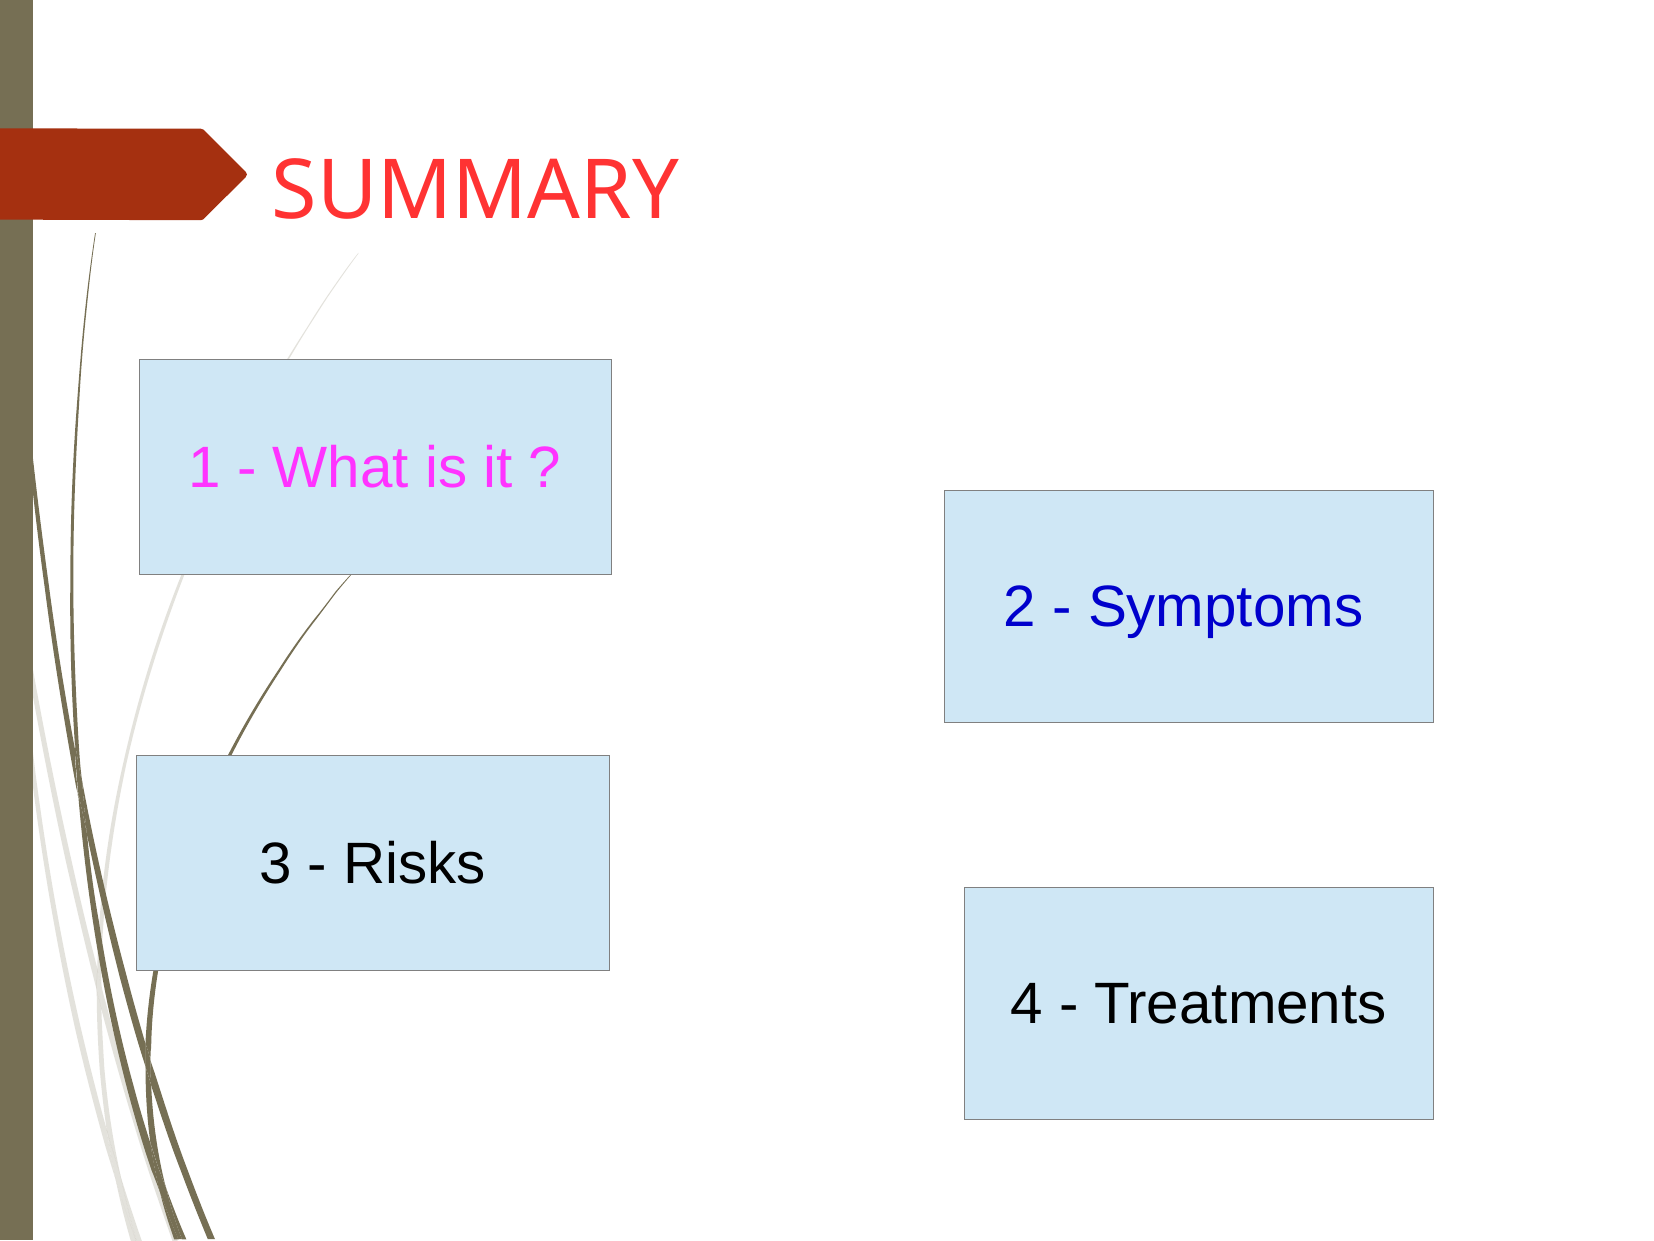

# SUMMARY
1 - What is it ?
2 - Symptoms
3 - Risks
4 - Treatments